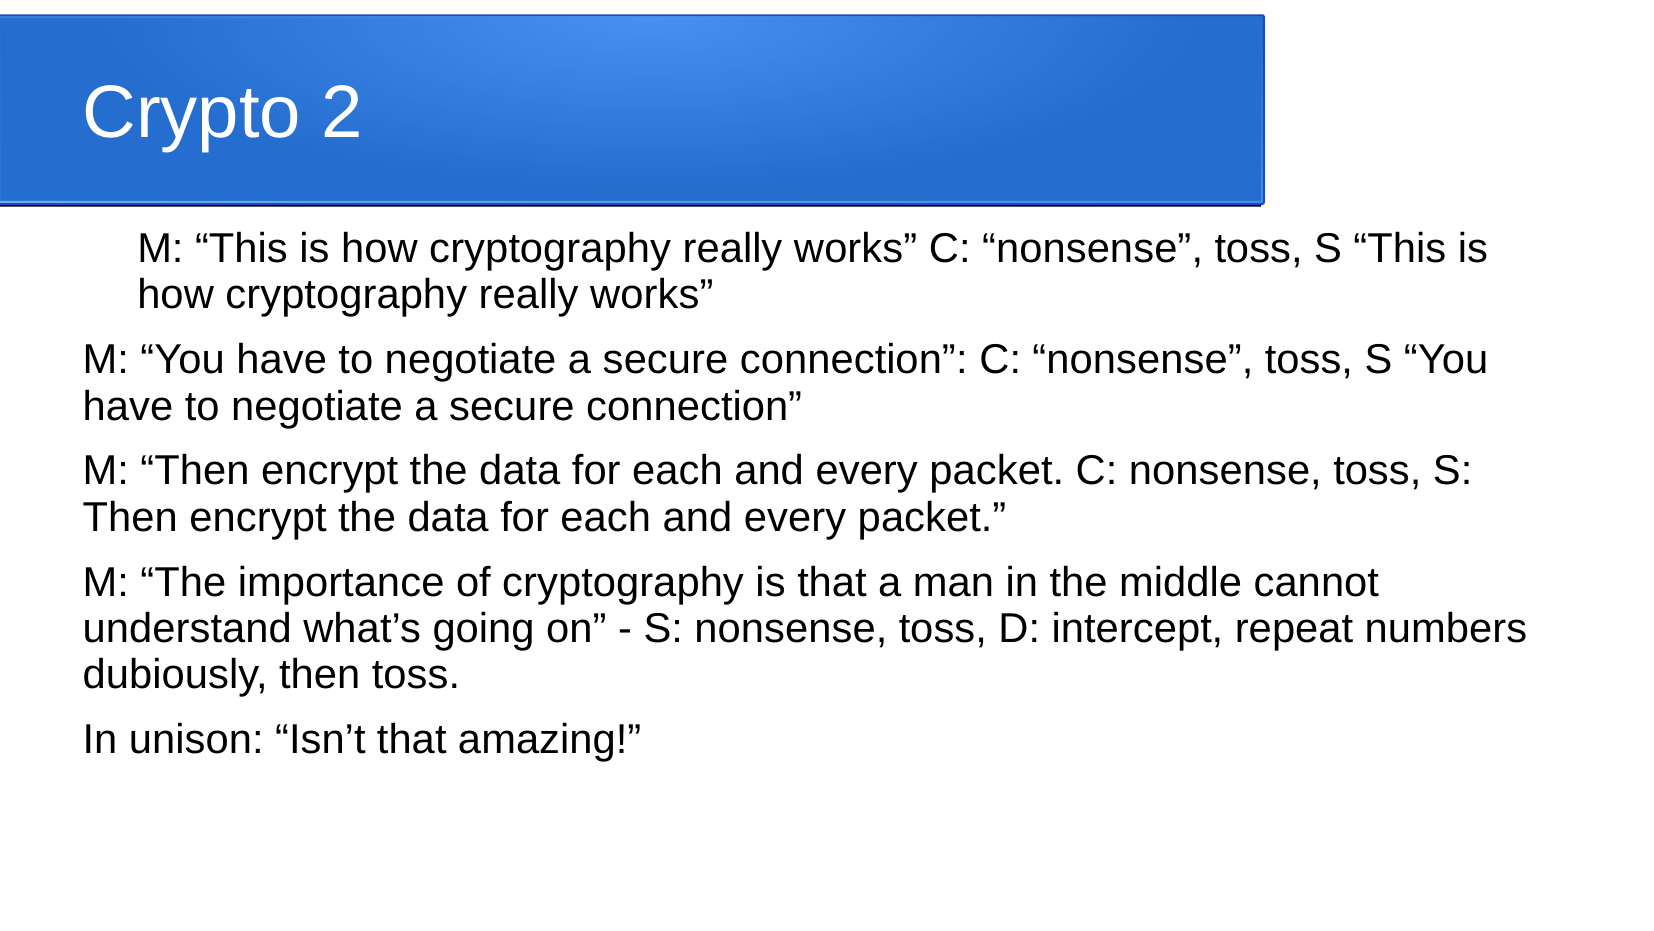

# Crypto 2
M: “This is how cryptography really works” C: “nonsense”, toss, S “This is how cryptography really works”
M: “You have to negotiate a secure connection”: C: “nonsense”, toss, S “You have to negotiate a secure connection”
M: “Then encrypt the data for each and every packet. C: nonsense, toss, S: Then encrypt the data for each and every packet.”
M: “The importance of cryptography is that a man in the middle cannot understand what’s going on” - S: nonsense, toss, D: intercept, repeat numbers dubiously, then toss.
In unison: “Isn’t that amazing!”